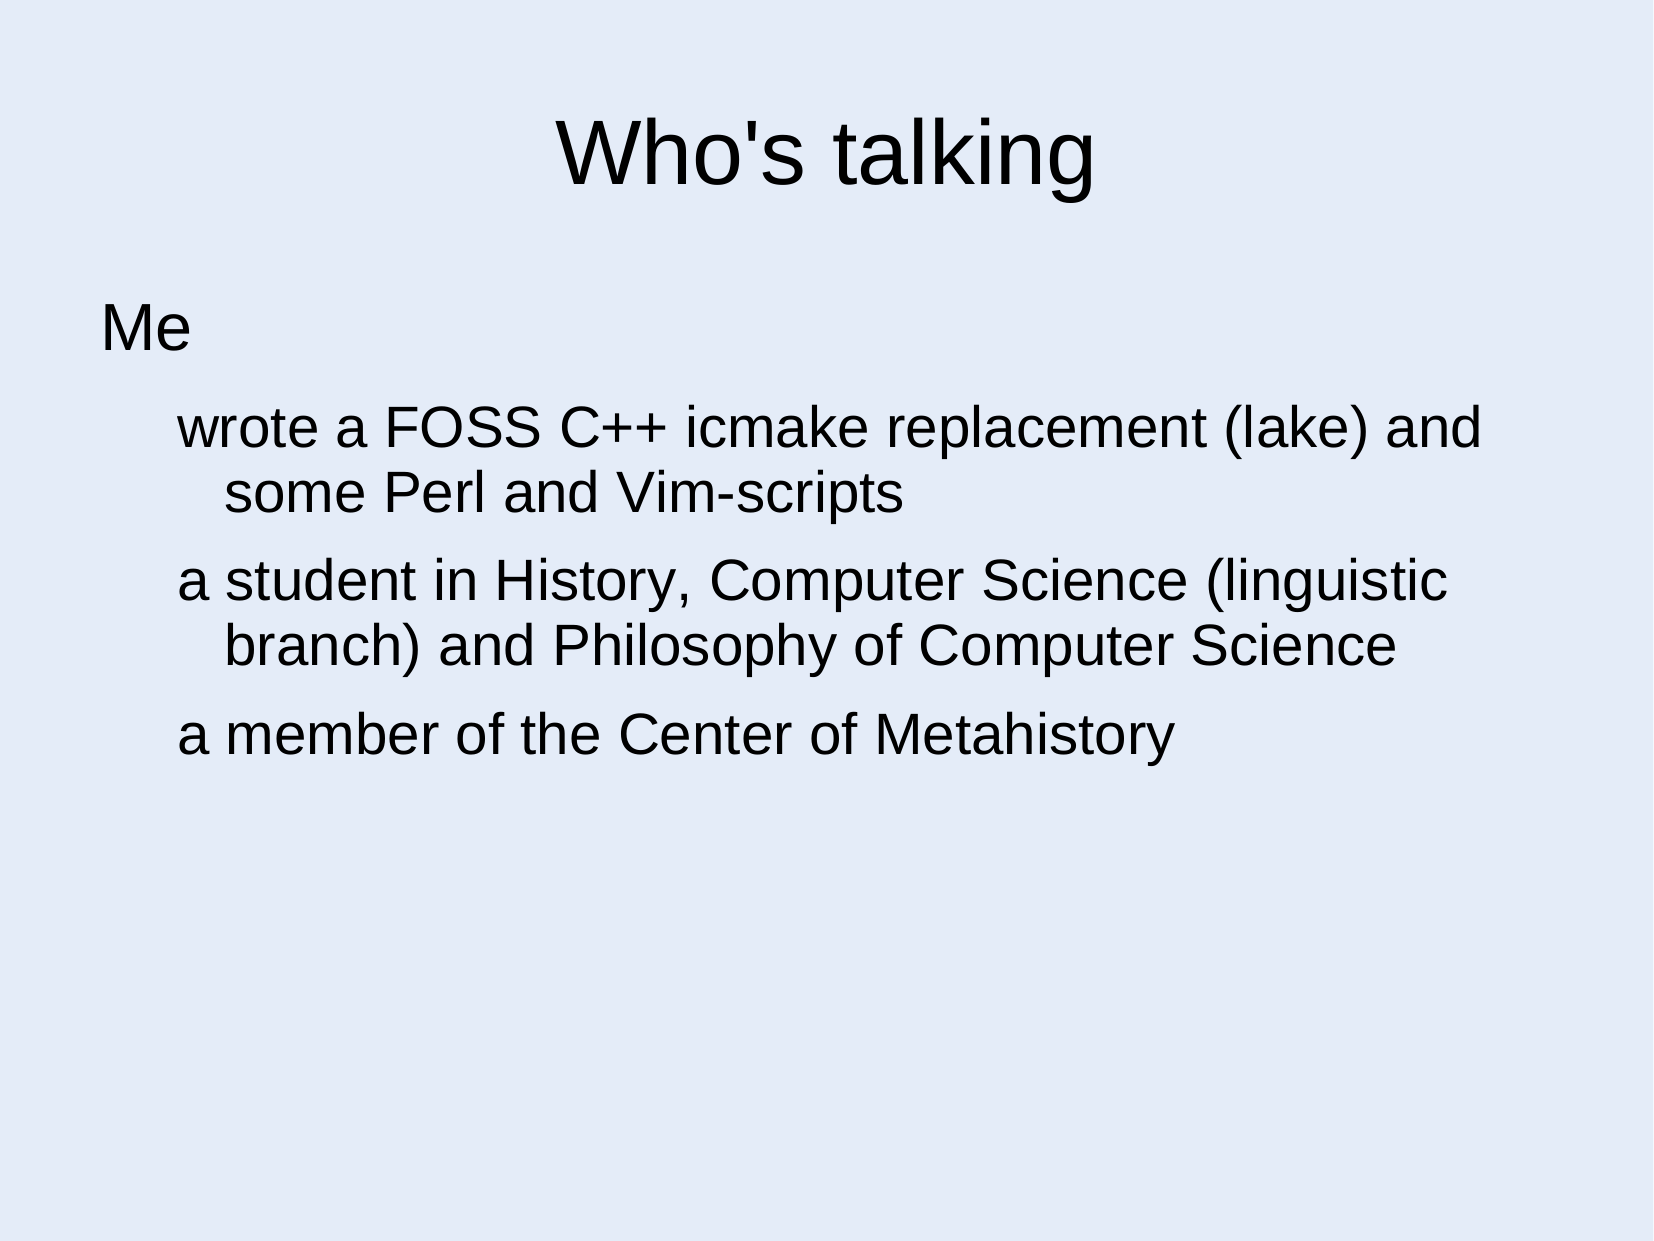

# Who's talking
Me
wrote a FOSS C++ icmake replacement (lake) and some Perl and Vim-scripts
a student in History, Computer Science (linguistic branch) and Philosophy of Computer Science
a member of the Center of Metahistory